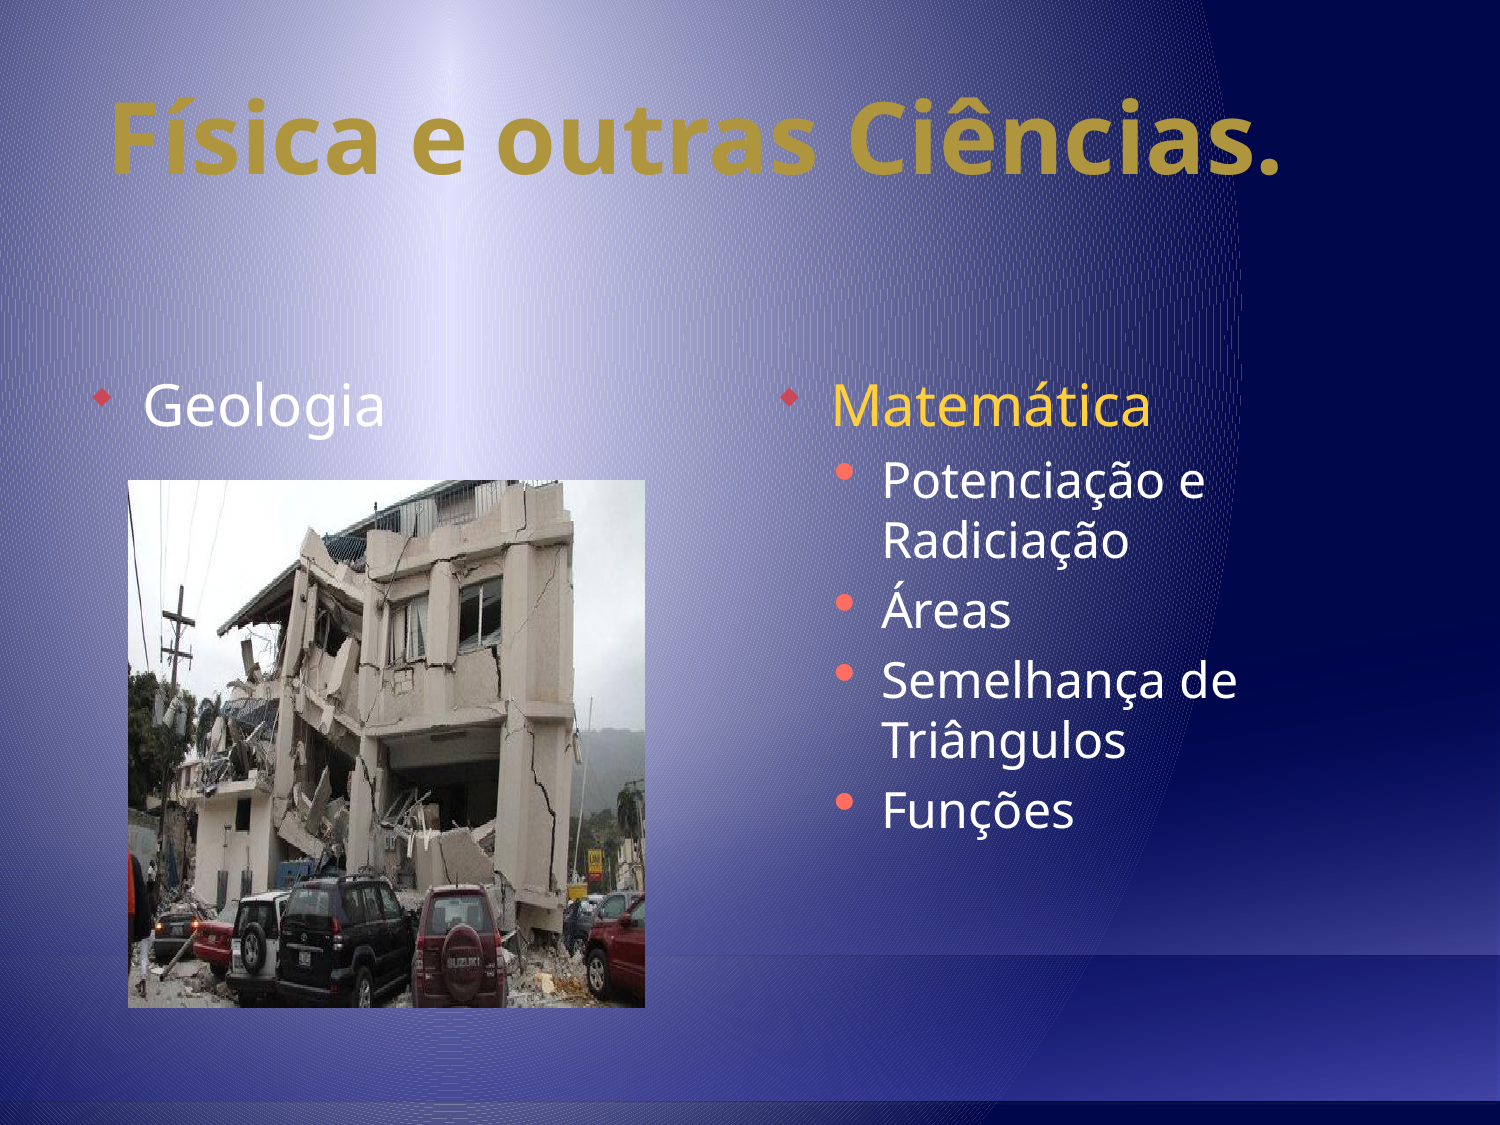

# Física e outras Ciências.
Geologia
Matemática
Potenciação e Radiciação
Áreas
Semelhança de Triângulos
Funções